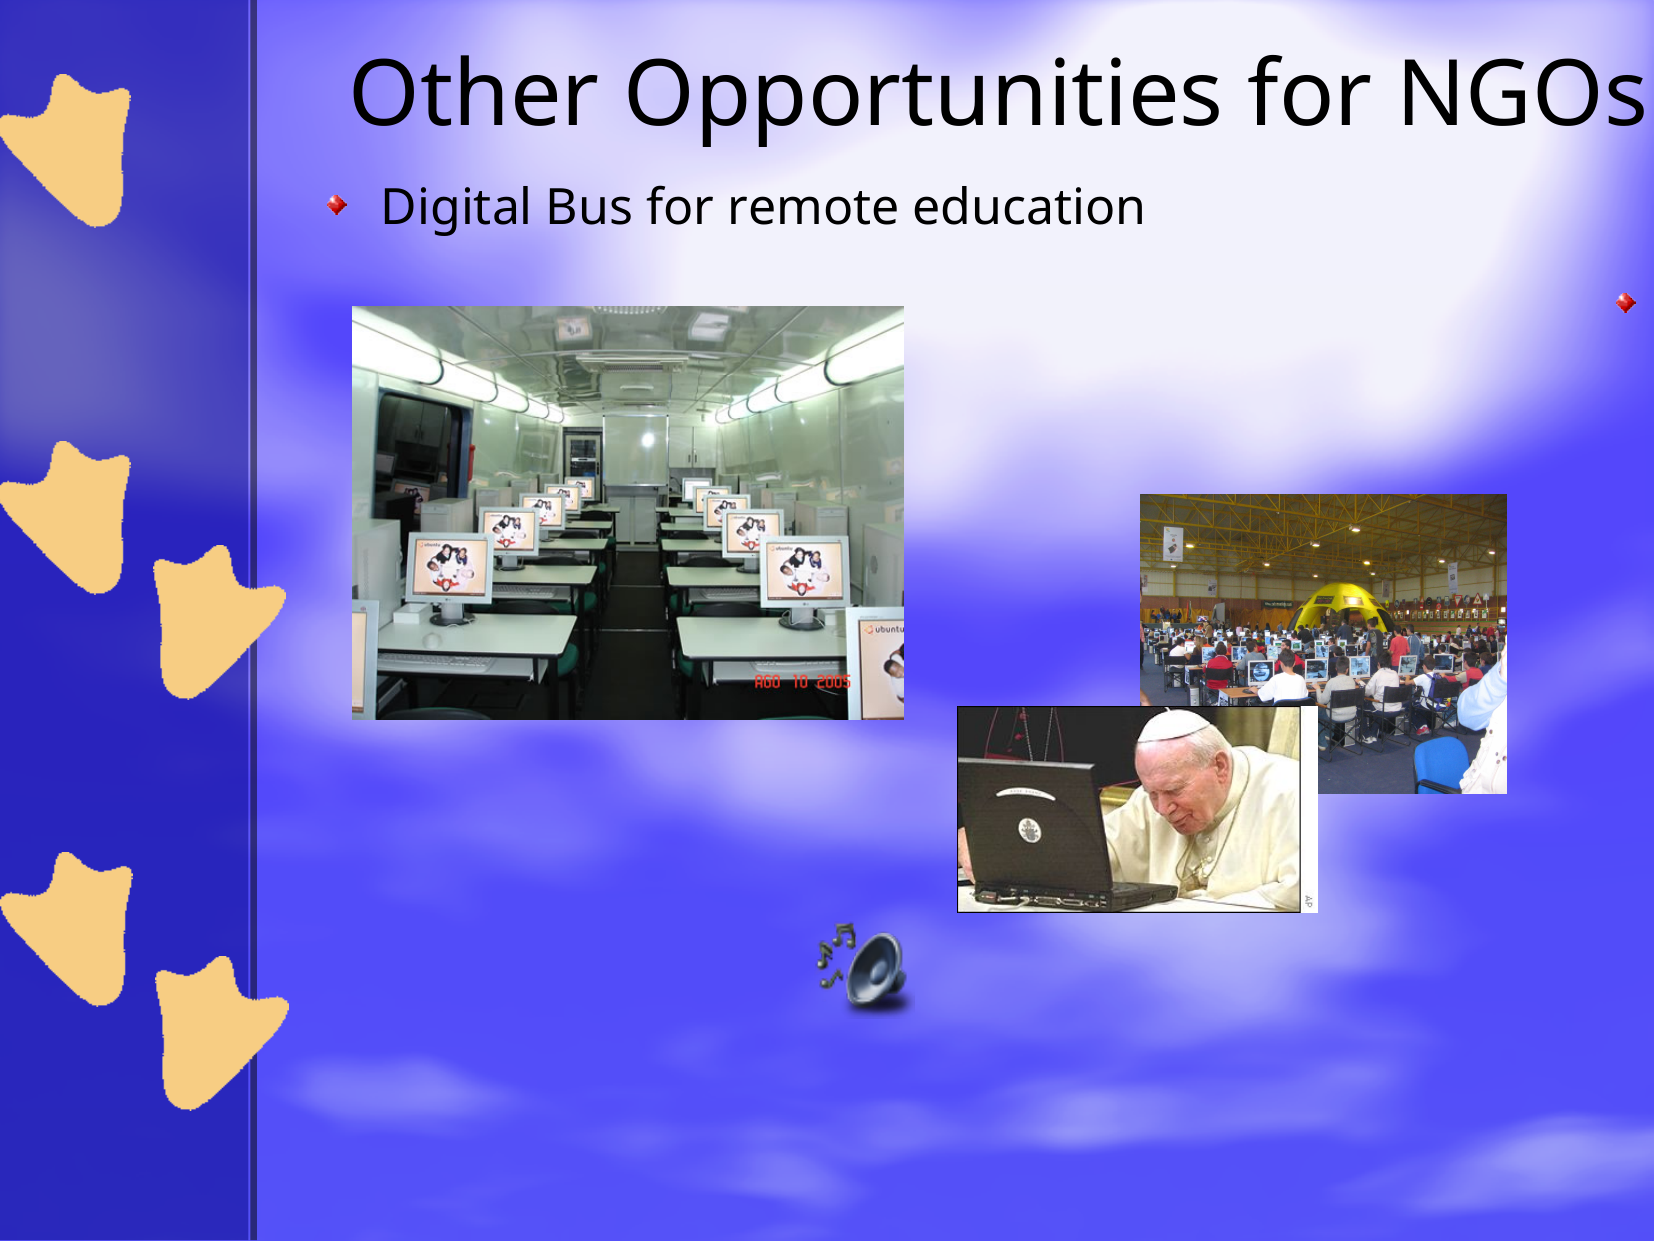

Other Opportunities for NGOs
# Digital Bus for remote education
Indigenous Aboriginal languages into the PC
Empower communities
to create their own
stories and identity		 Cater to many audiences
Multi-lingual approach